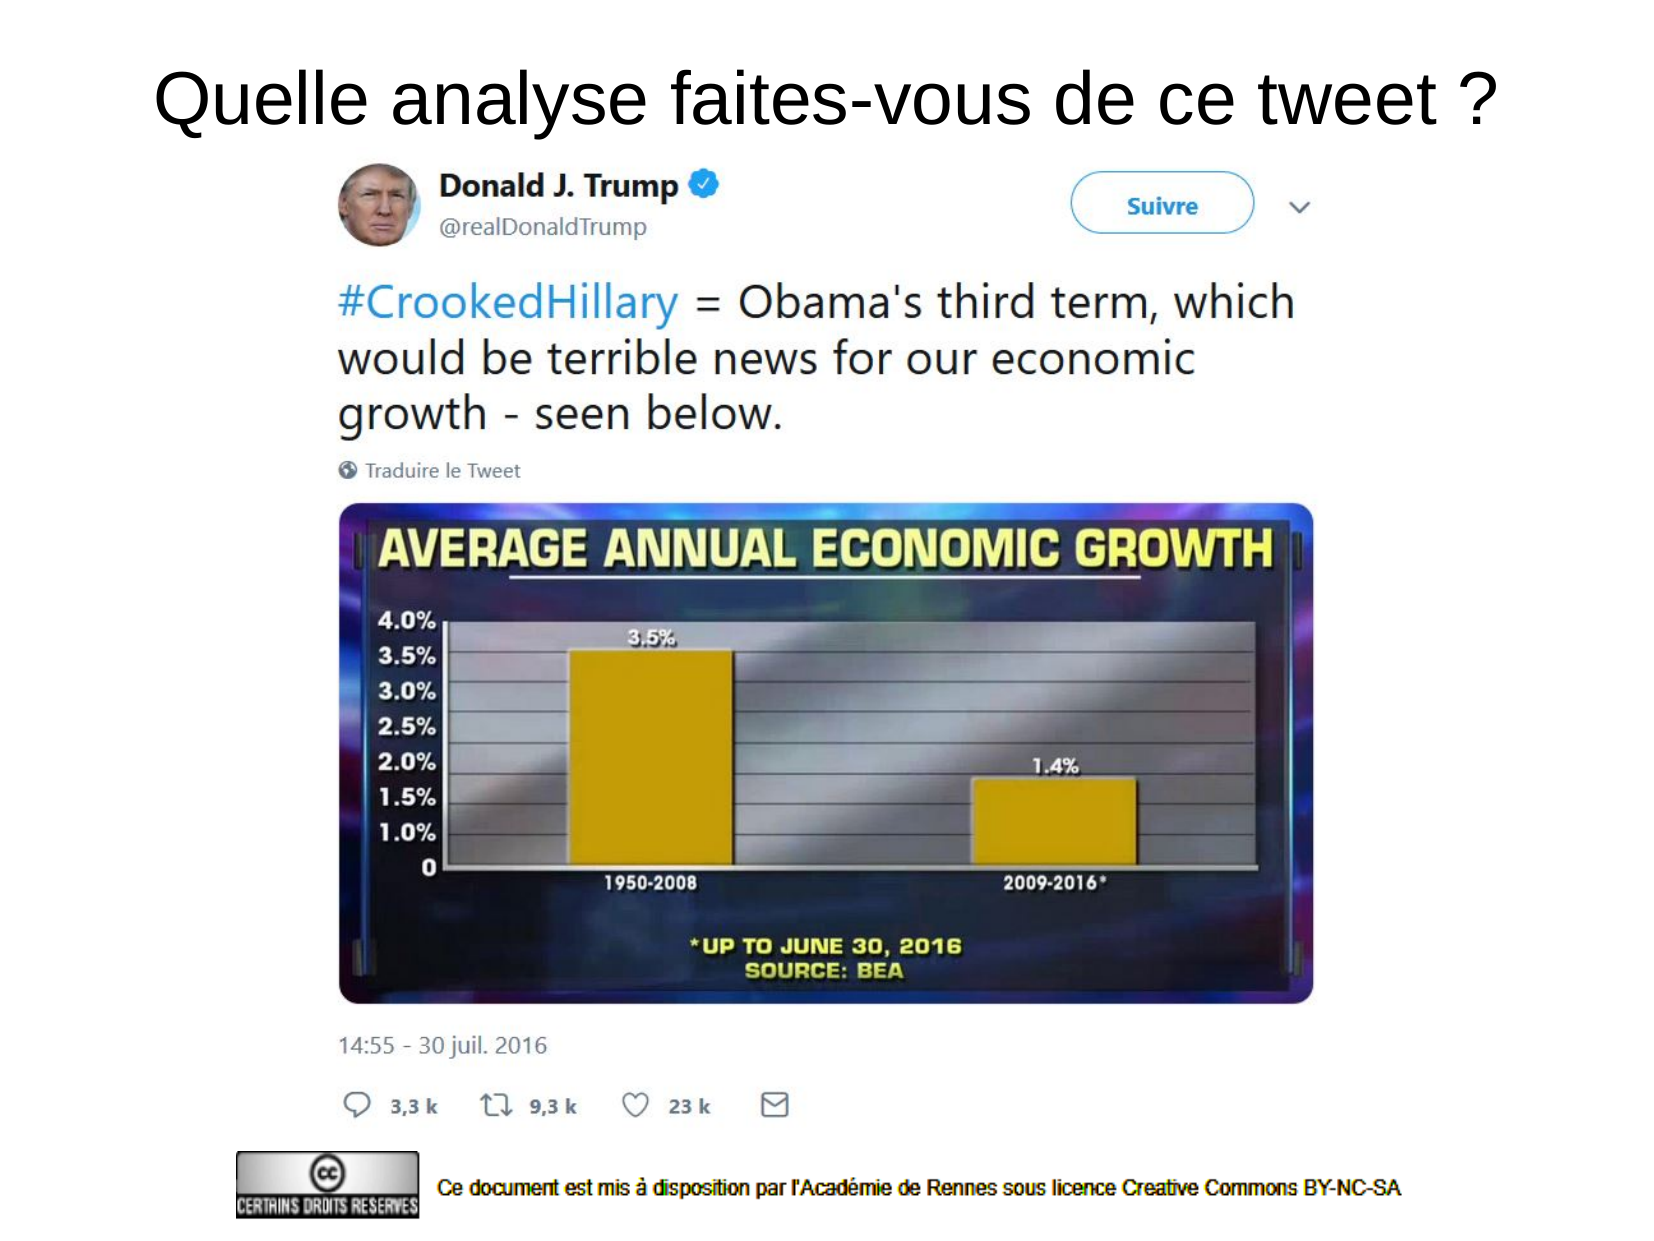

# Quelle analyse faites-vous de ce tweet ?